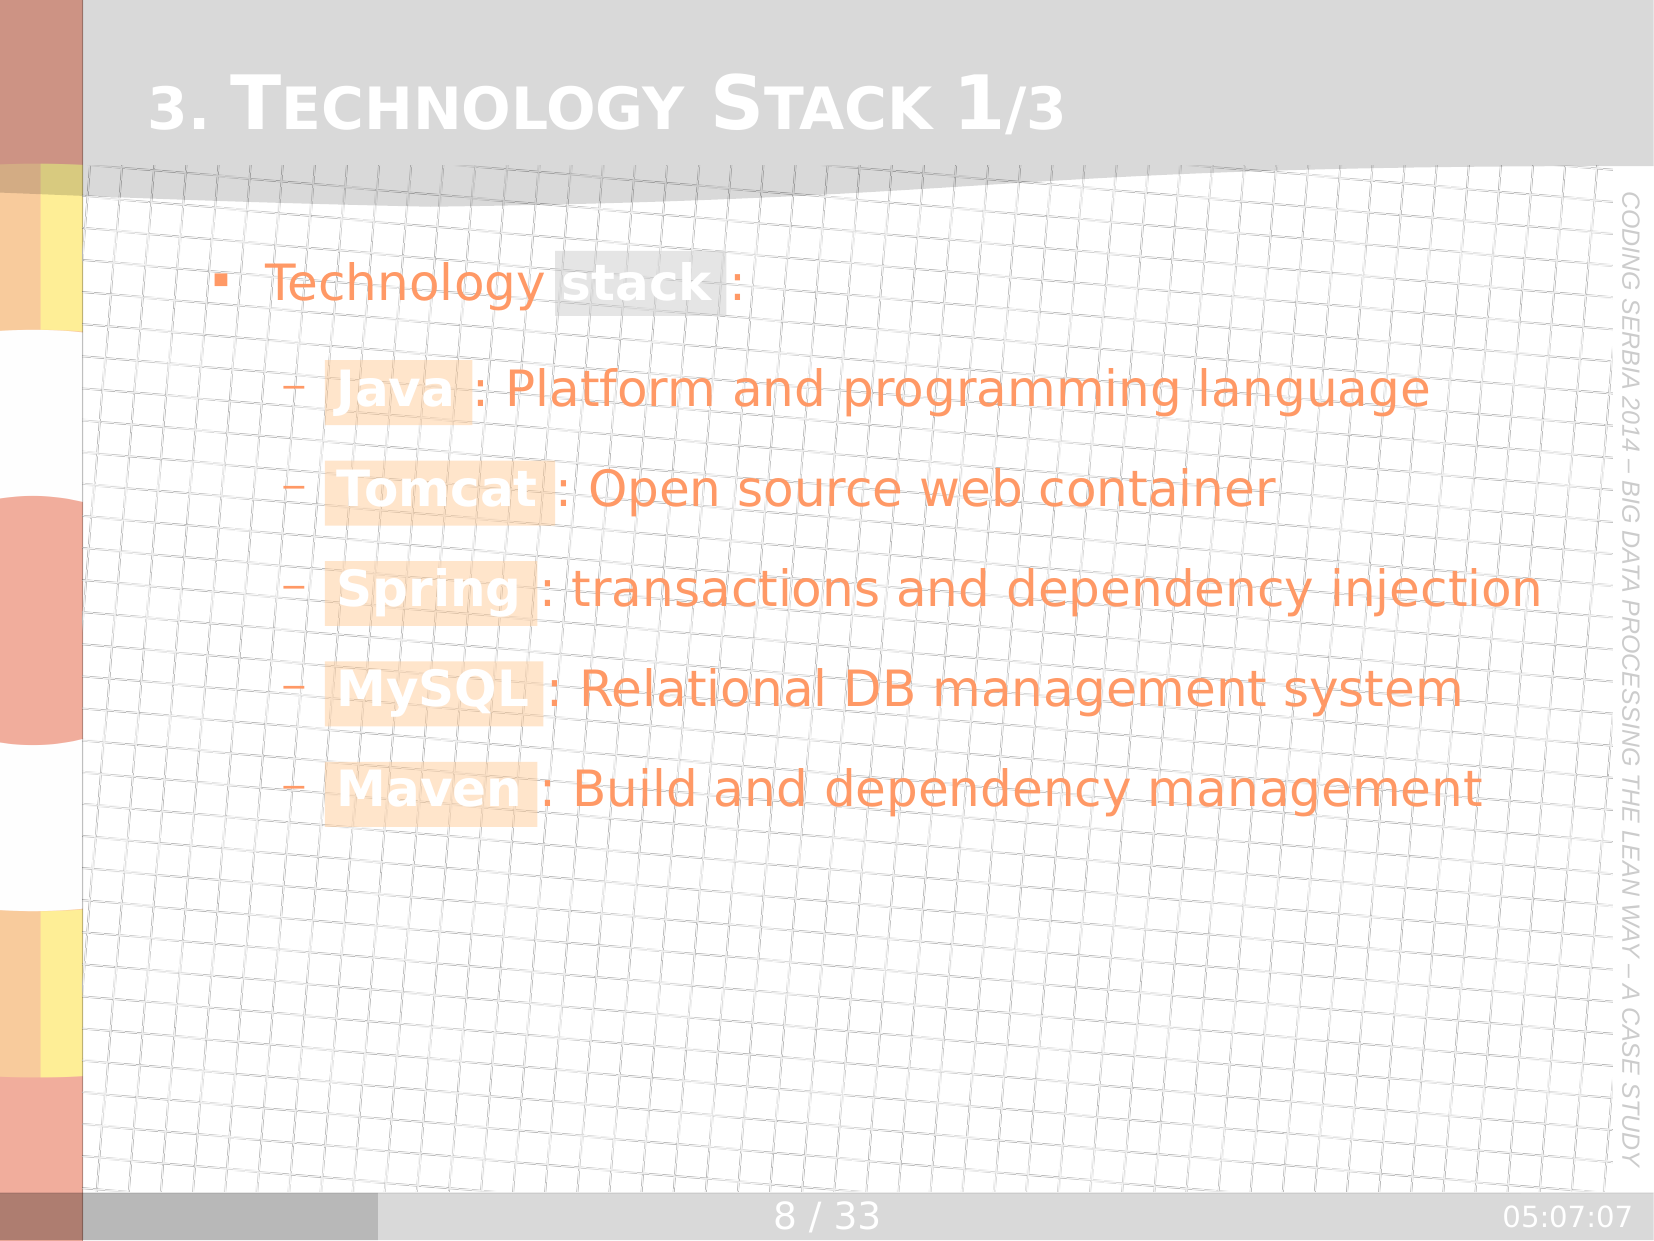

# 3. TECHNOLOGY STACK 1/3
Technology stack :
Java : Platform and programming language
Tomcat : Open source web container
Spring : transactions and dependency injection
MySQL : Relational DB management system
Maven : Build and dependency management